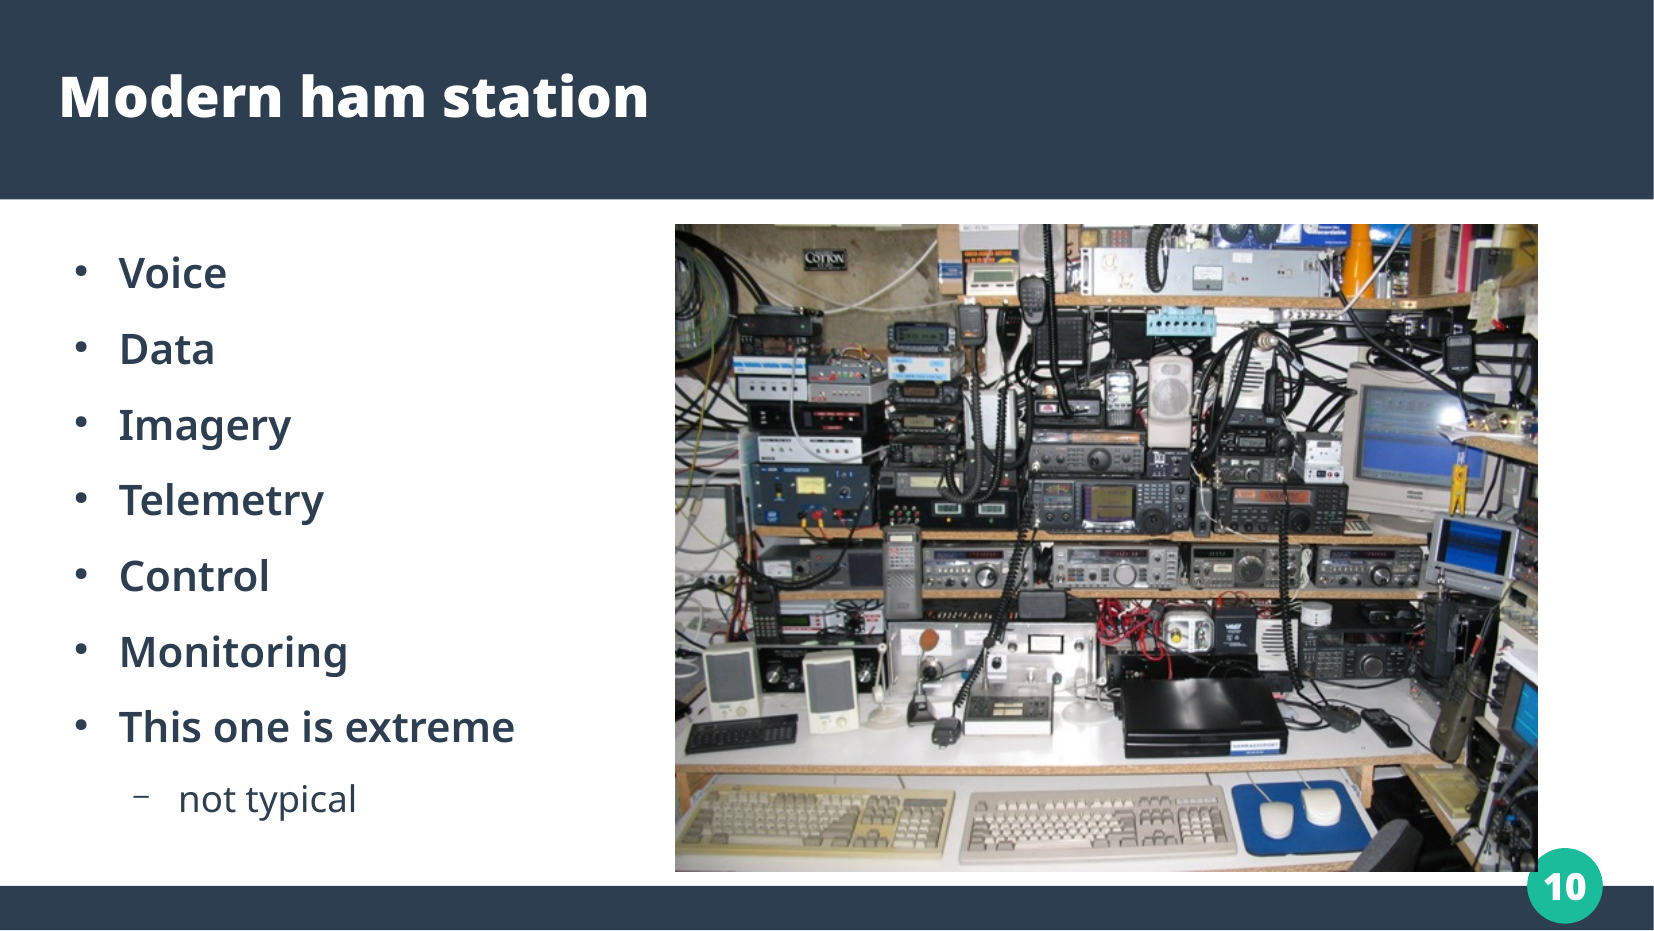

# Modern ham station
Voice
Data
Imagery
Telemetry
Control
Monitoring
This one is extreme
not typical